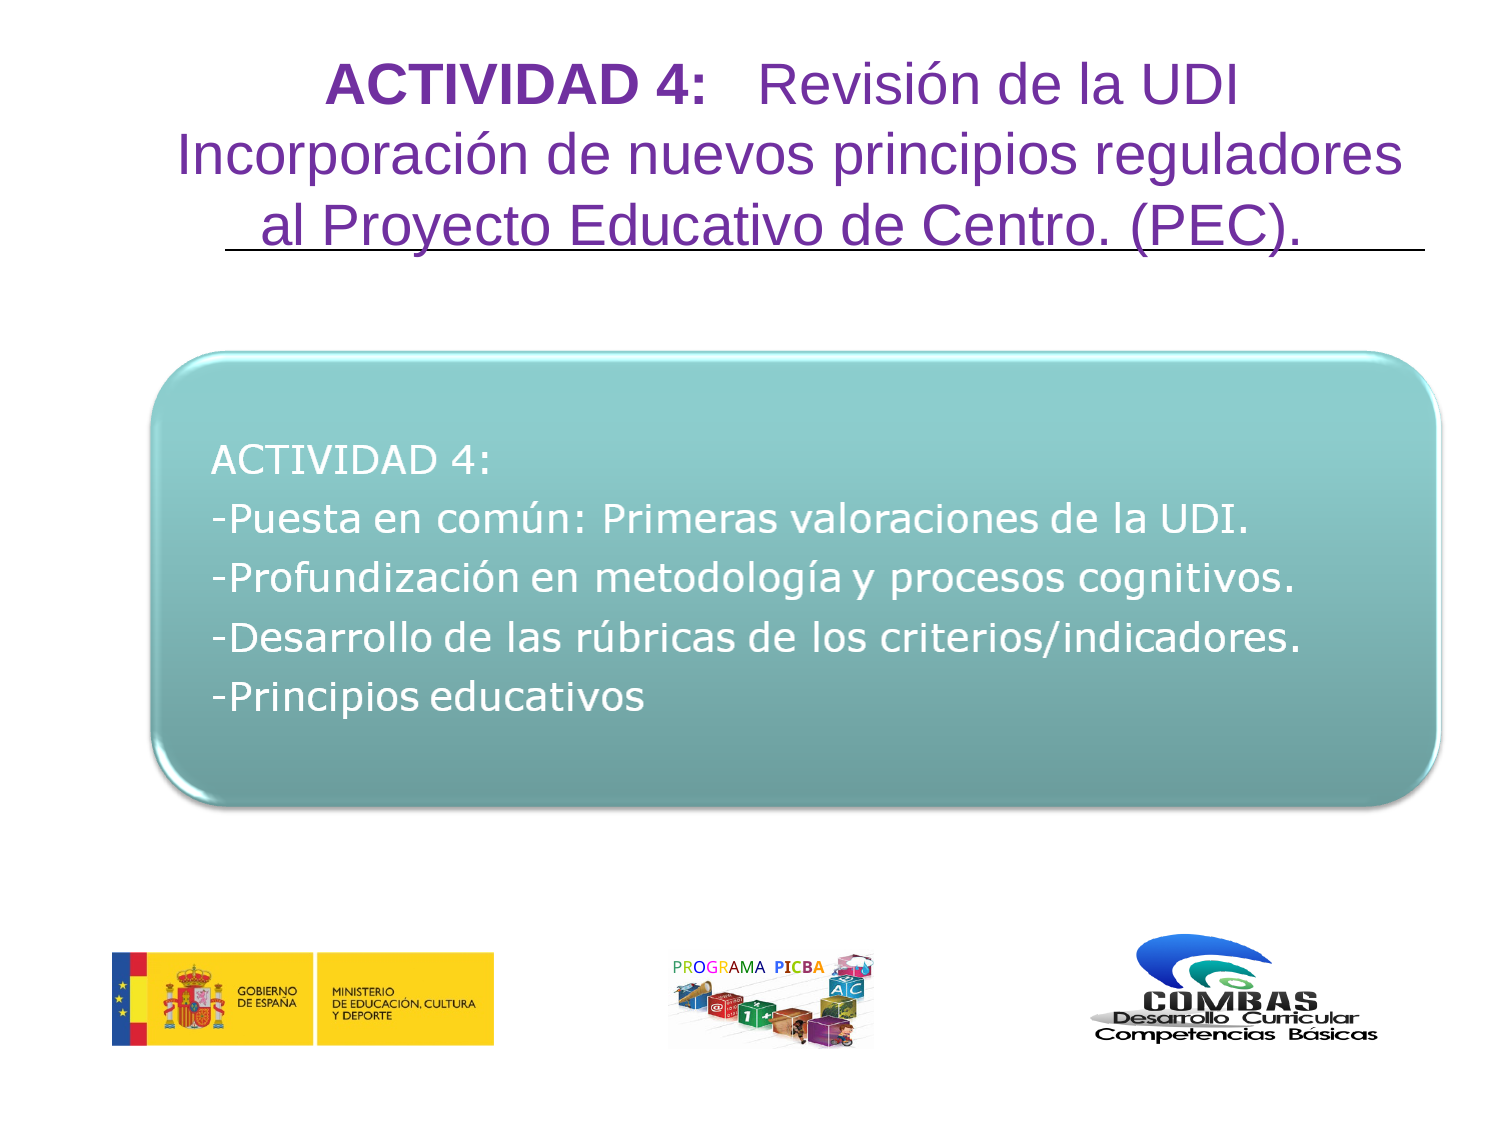

# ACTIVIDAD 4: Revisión de la UDI Incorporación de nuevos principios reguladores al Proyecto Educativo de Centro. (PEC).
PROGRAMA PICBA